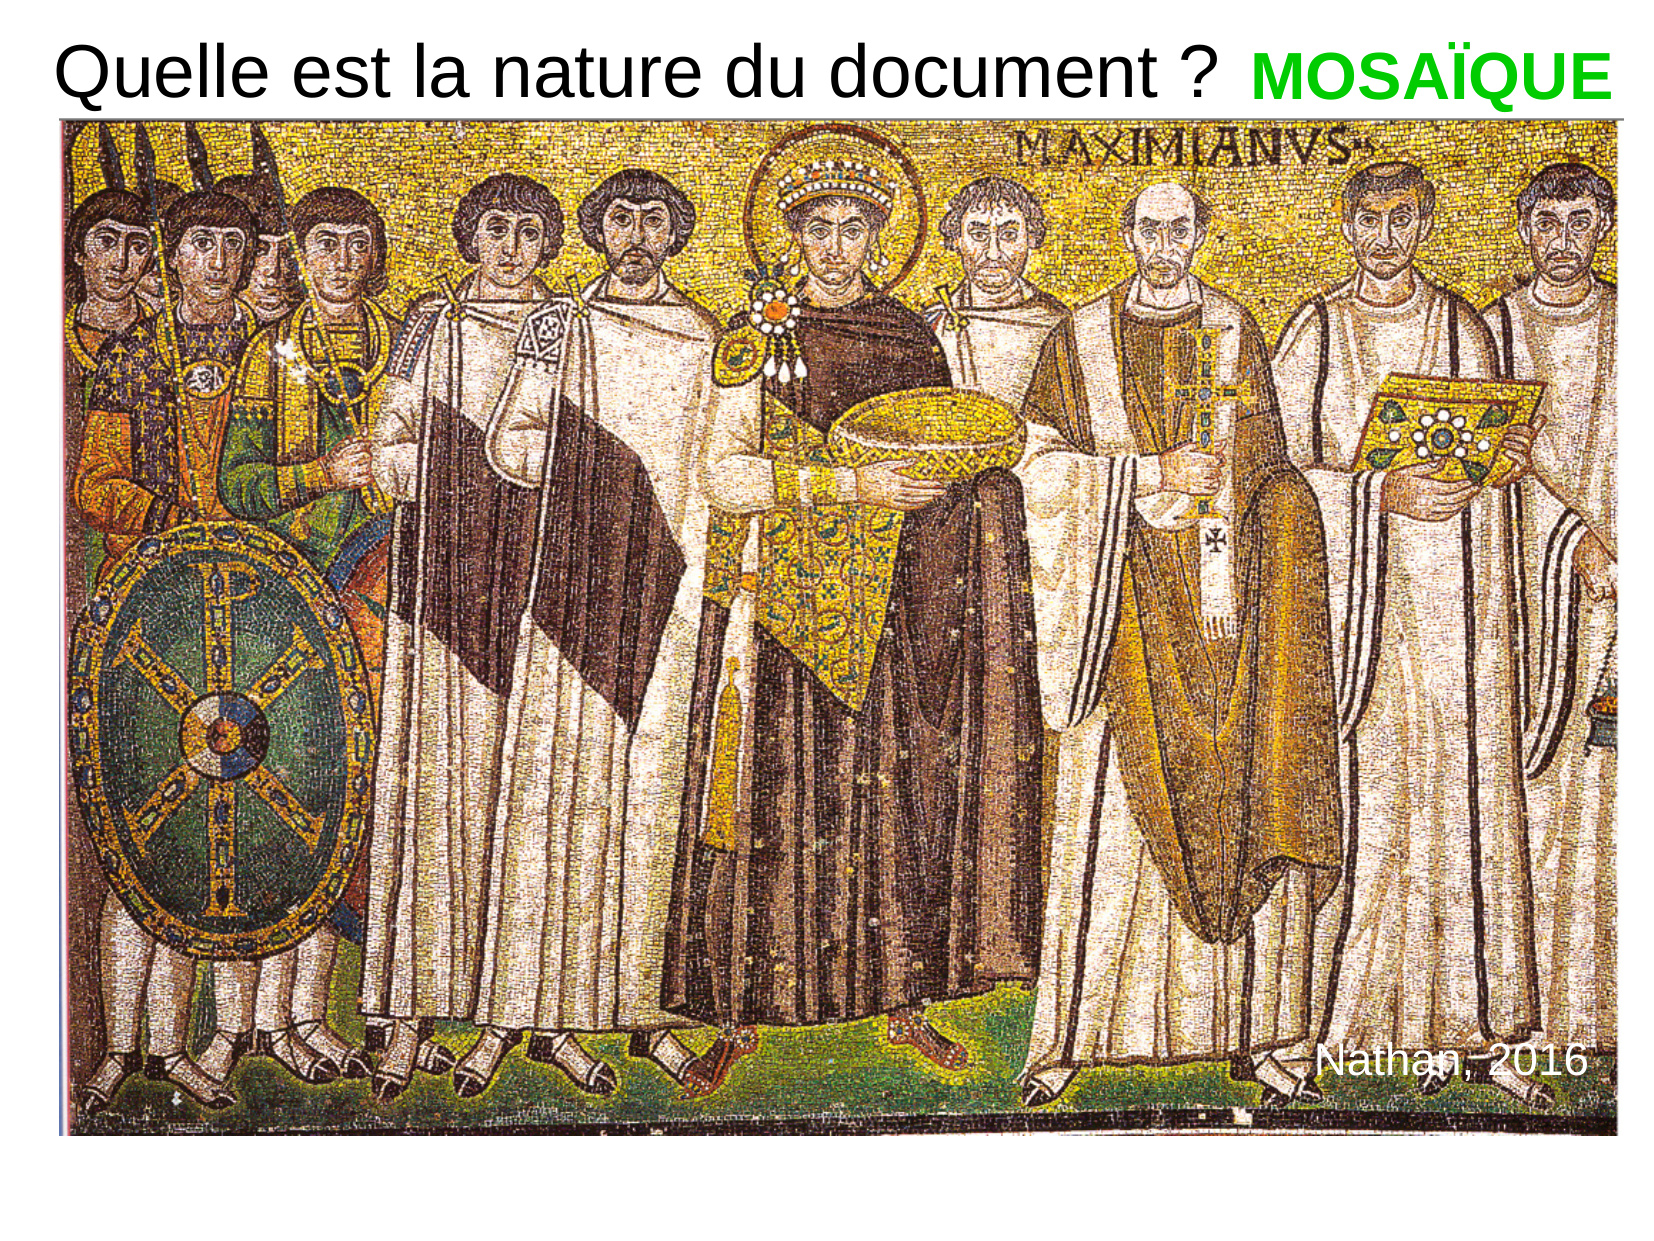

# Quelle est la nature du document ?
MOSAÏQUE
Nathan, 2016